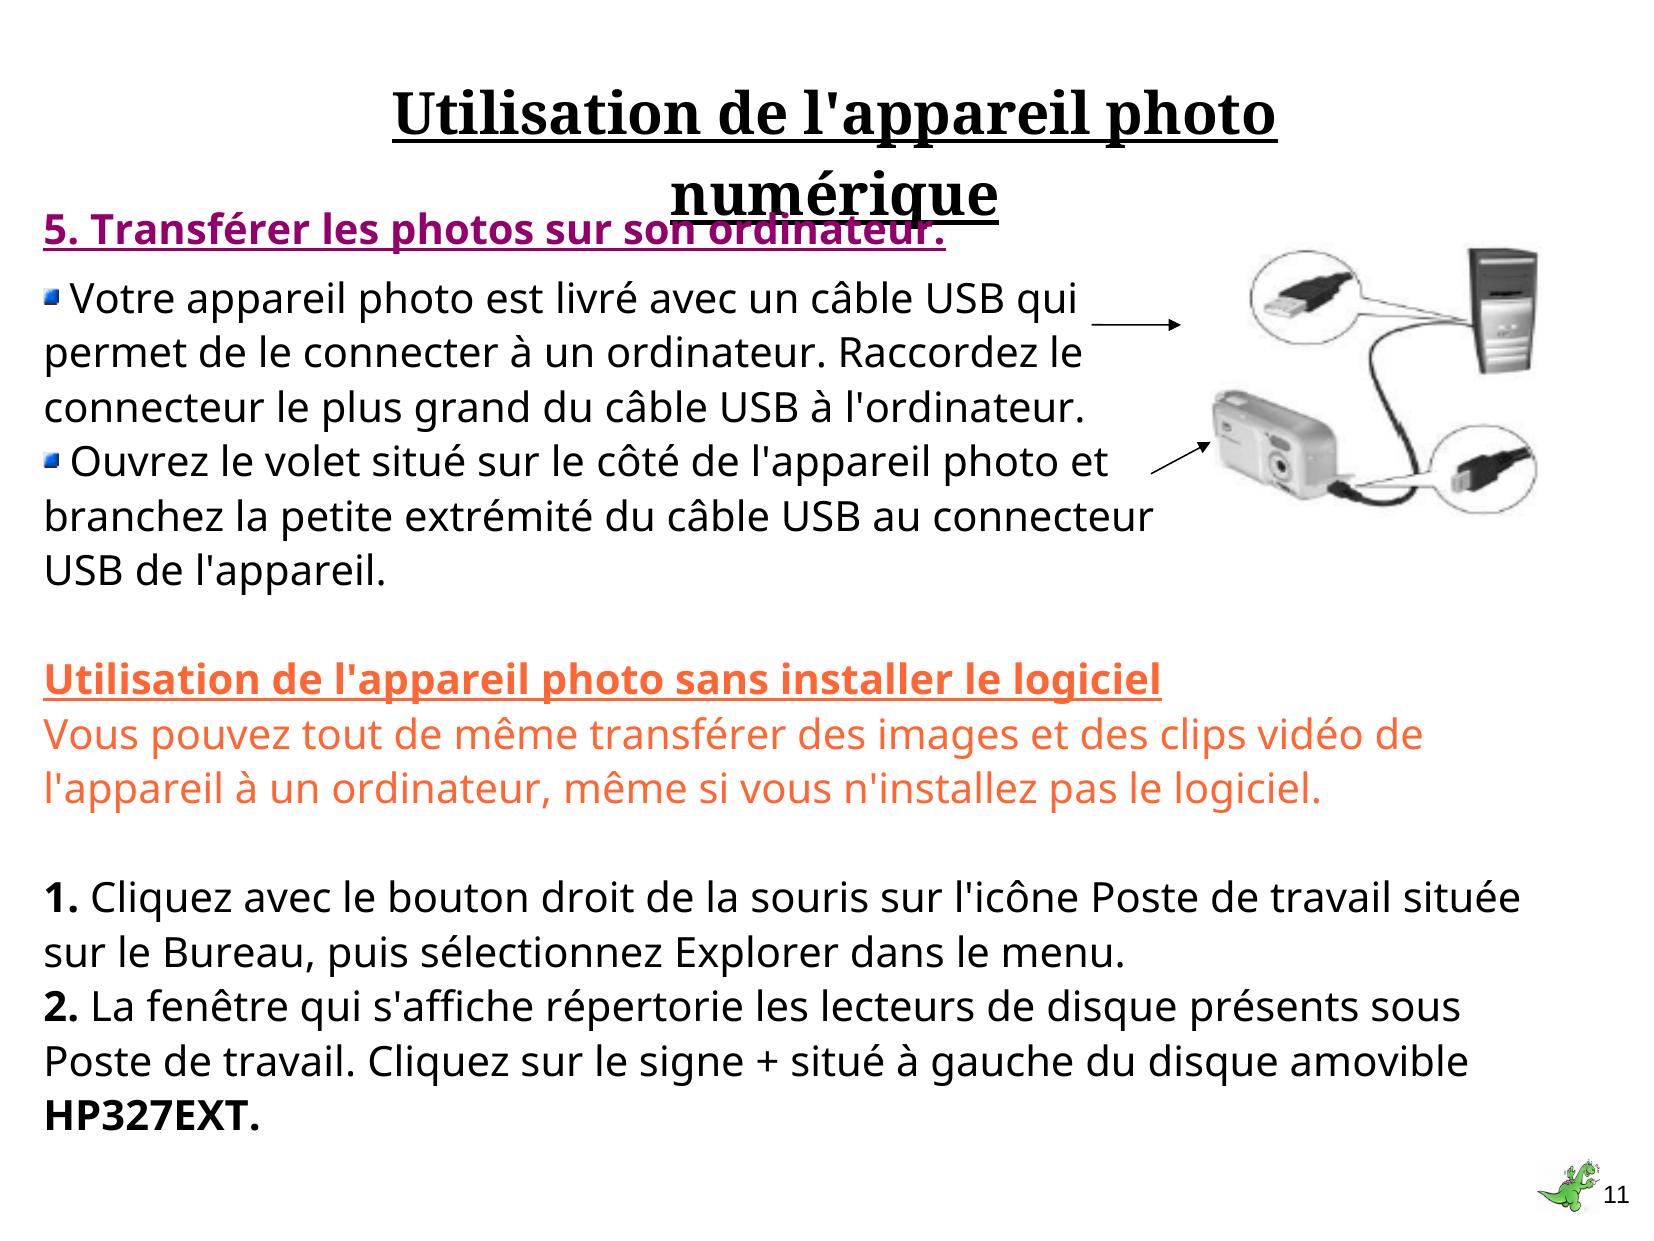

Utilisation de l'appareil photo numérique
5. Transférer les photos sur son ordinateur.
 Votre appareil photo est livré avec un câble USB qui
permet de le connecter à un ordinateur. Raccordez le
connecteur le plus grand du câble USB à l'ordinateur.
 Ouvrez le volet situé sur le côté de l'appareil photo et
branchez la petite extrémité du câble USB au connecteur
USB de l'appareil.
Utilisation de l'appareil photo sans installer le logiciel
Vous pouvez tout de même transférer des images et des clips vidéo de l'appareil à un ordinateur, même si vous n'installez pas le logiciel.
1. Cliquez avec le bouton droit de la souris sur l'icône Poste de travail située sur le Bureau, puis sélectionnez Explorer dans le menu.
2. La fenêtre qui s'affiche répertorie les lecteurs de disque présents sous Poste de travail. Cliquez sur le signe + situé à gauche du disque amovible HP327EXT.
11